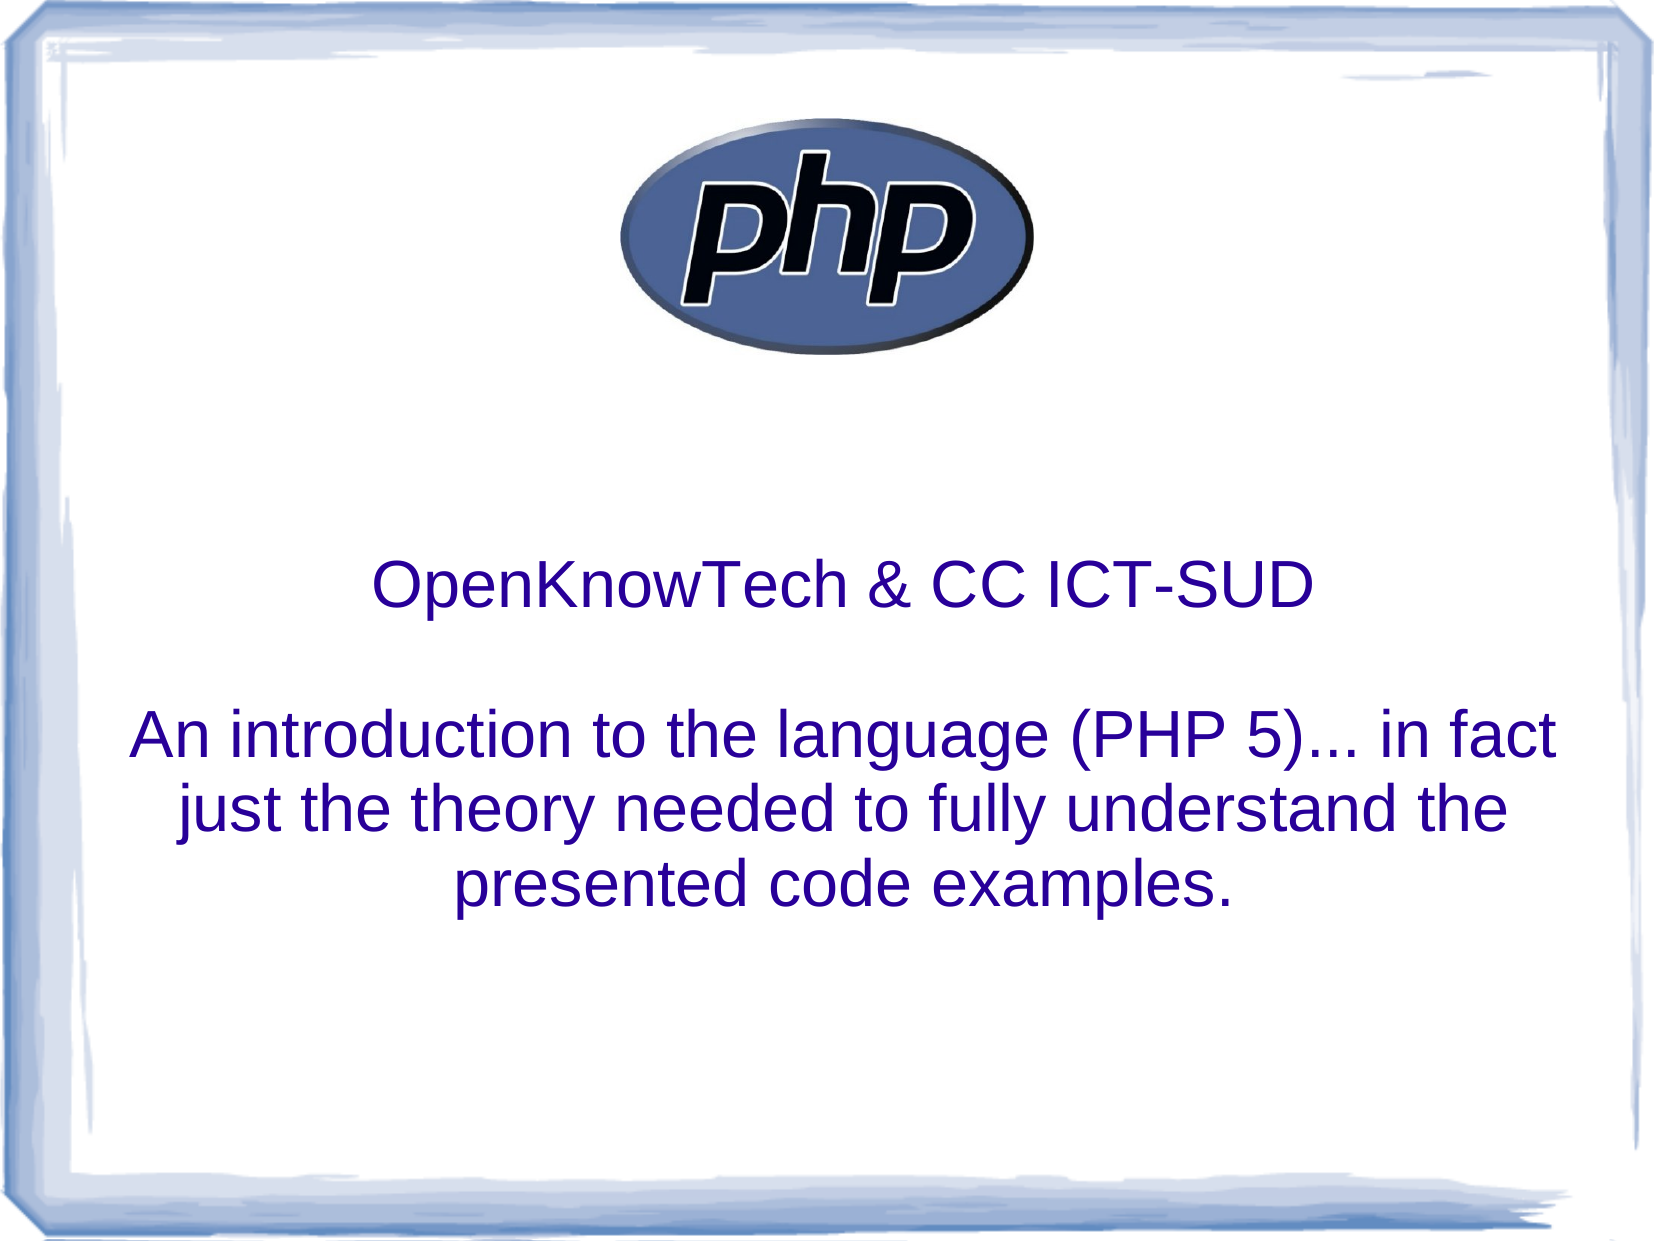

# PHP
OpenKnowTech & CC ICT-SUD
An introduction to the language (PHP 5)... in fact just the theory needed to fully understand the presented code examples.